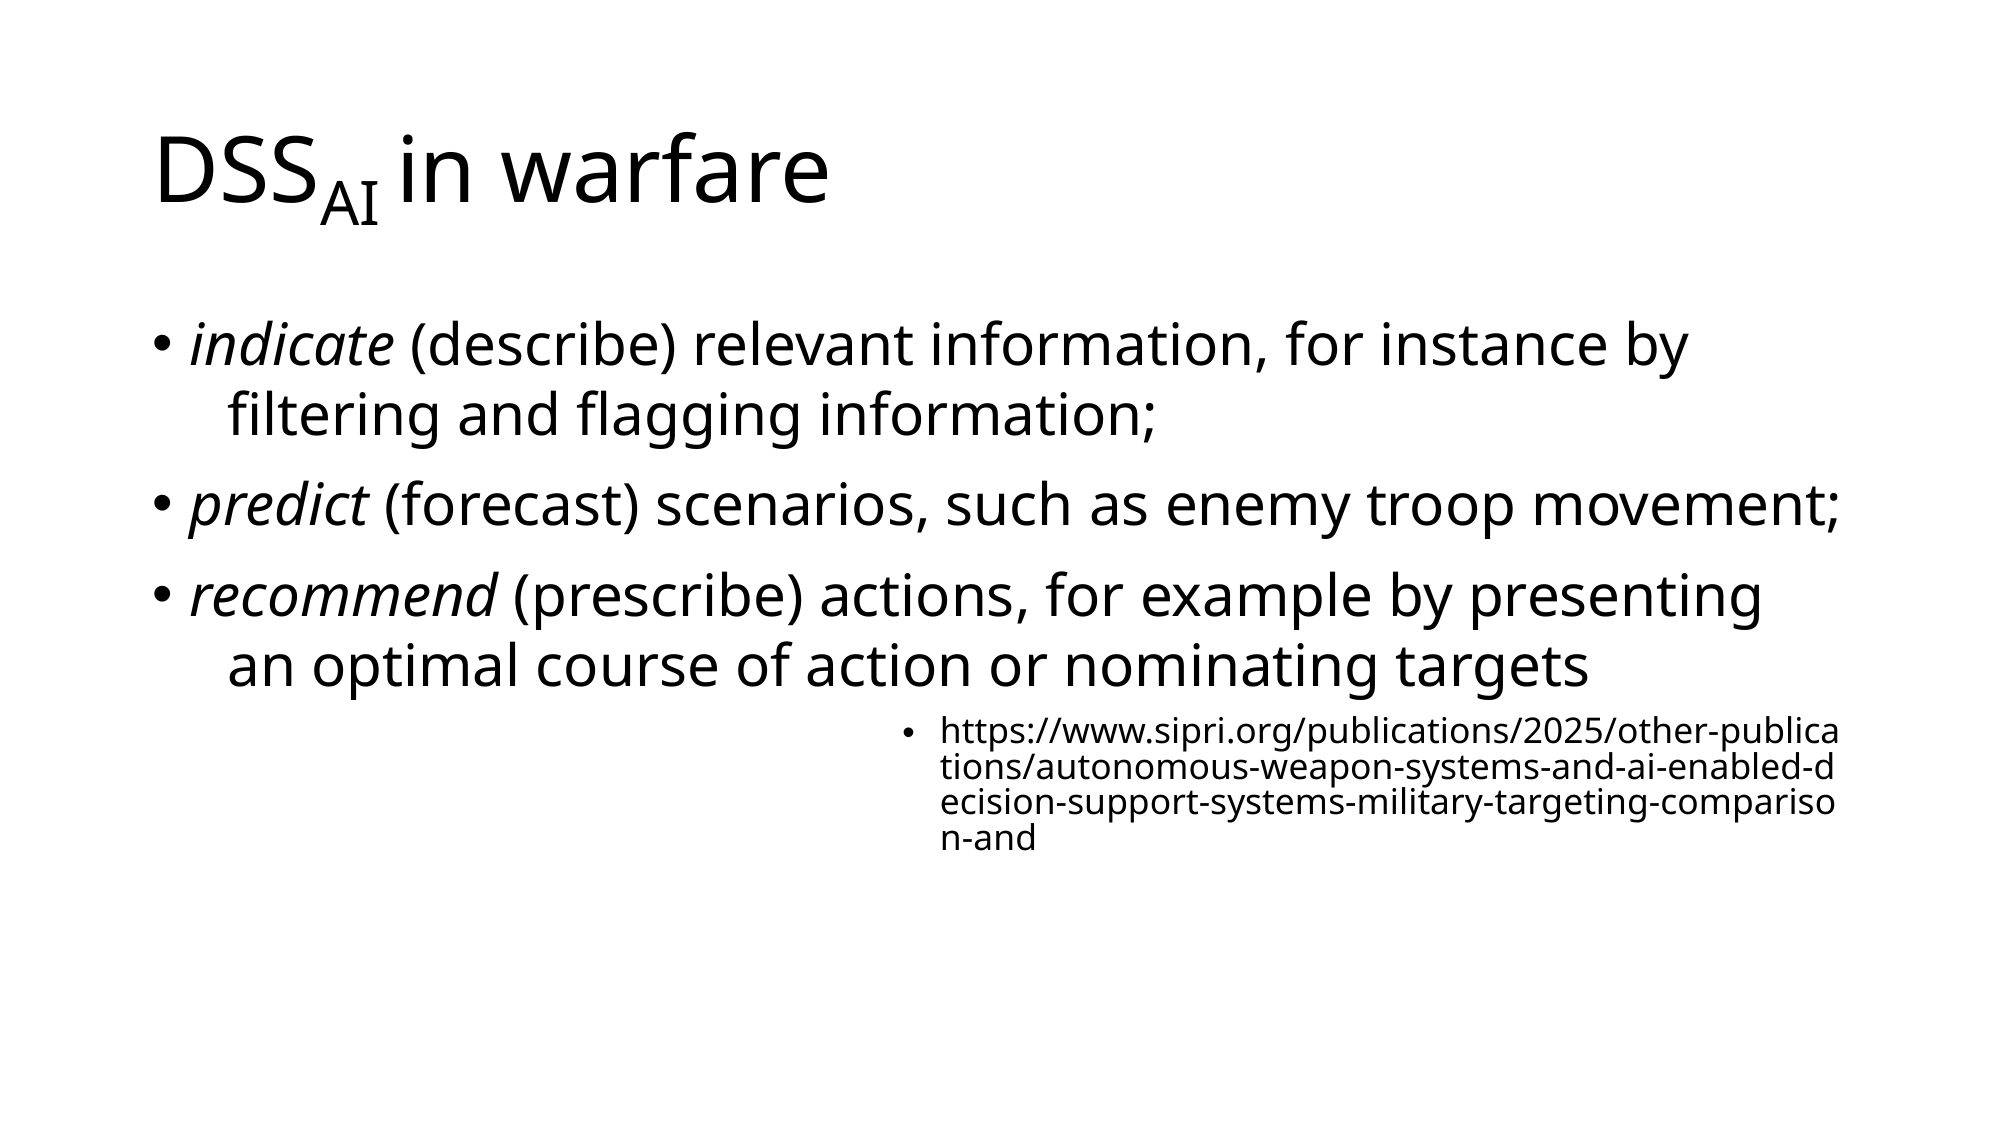

# DSSAI in warfare
indicate (describe) relevant information, for instance by filtering and flagging information;
predict (forecast) scenarios, such as enemy troop movement;
recommend (prescribe) actions, for example by presenting an optimal course of action or nominating targets
https://www.sipri.org/publications/2025/other-publications/autonomous-weapon-systems-and-ai-enabled-decision-support-systems-military-targeting-comparison-and